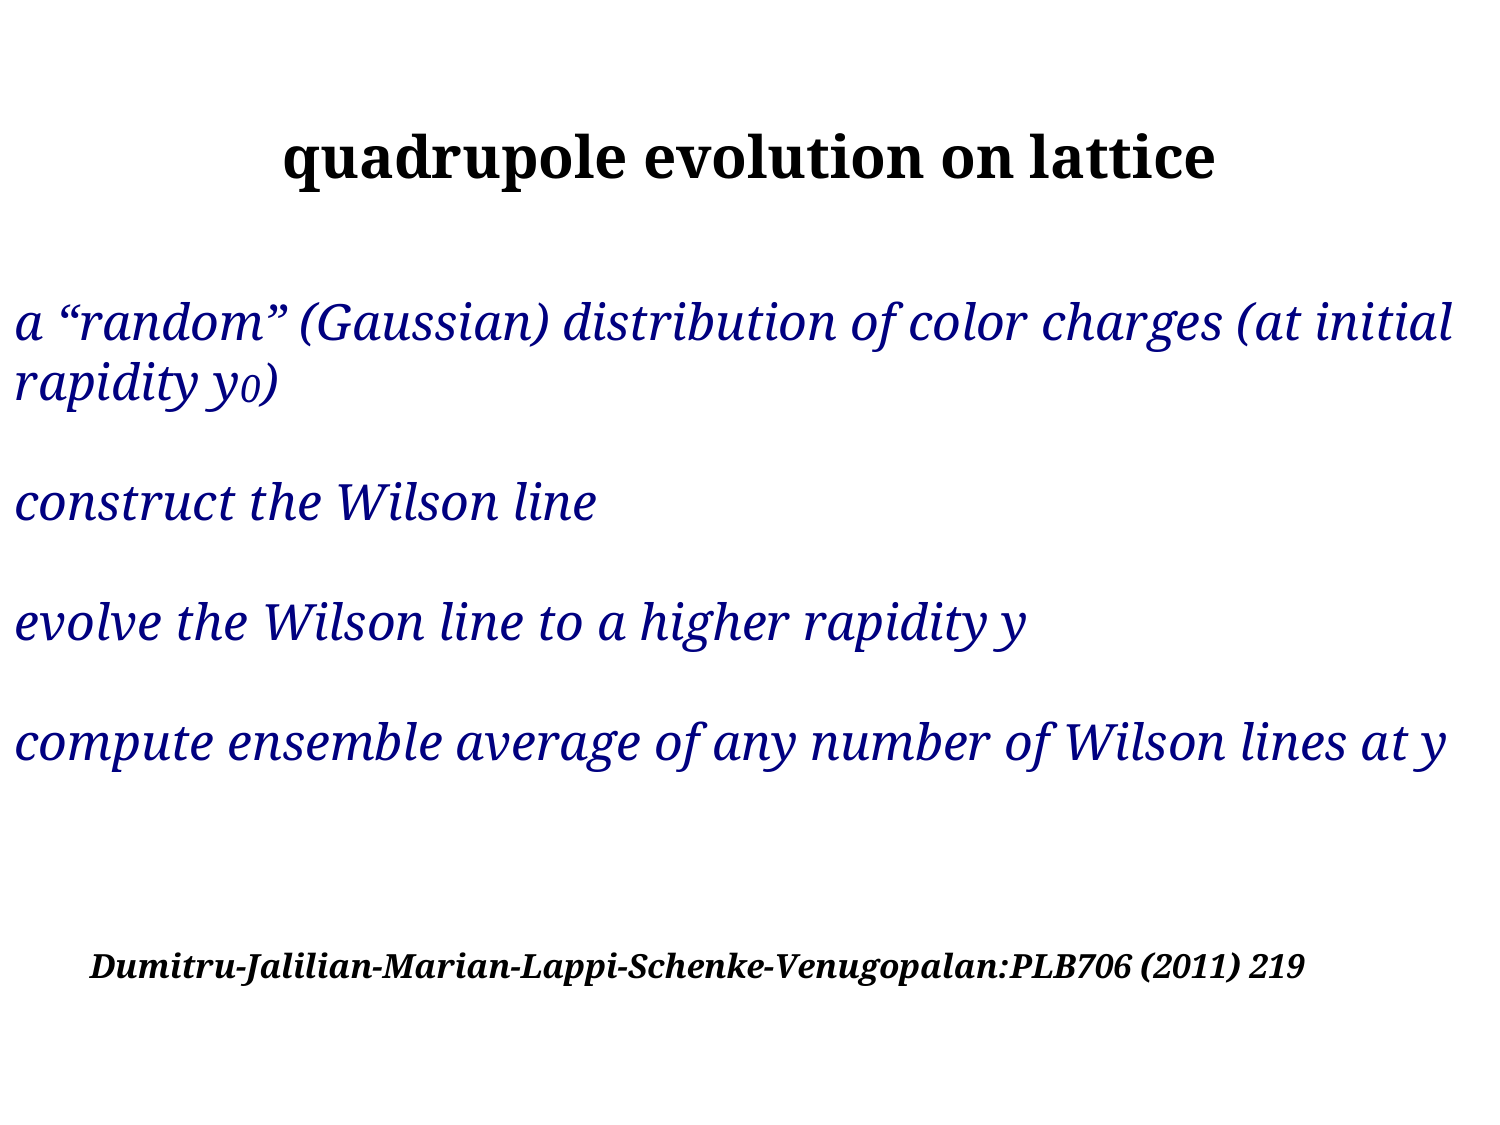

quadrupole evolution on lattice
a “random” (Gaussian) distribution of color charges (at initial rapidity y0)
construct the Wilson line
evolve the Wilson line to a higher rapidity y
compute ensemble average of any number of Wilson lines at y
Dumitru-Jalilian-Marian-Lappi-Schenke-Venugopalan:PLB706 (2011) 219